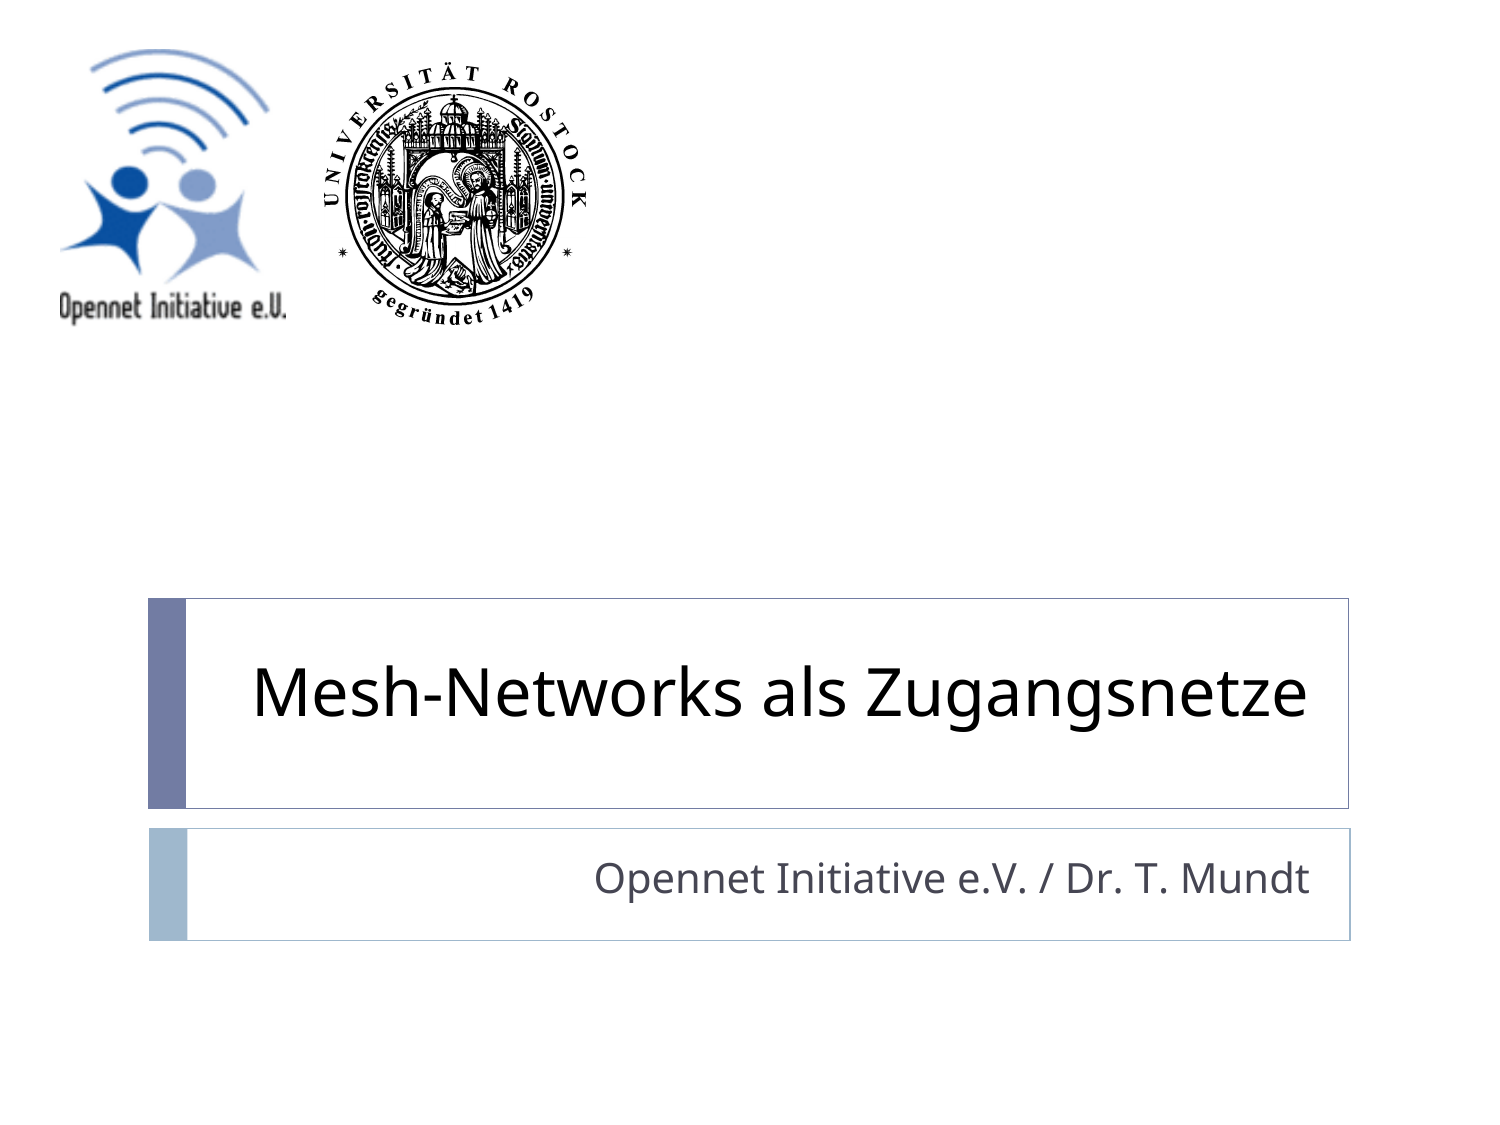

# Mesh-Networks als Zugangsnetze
Opennet Initiative e.V. / Dr. T. Mundt